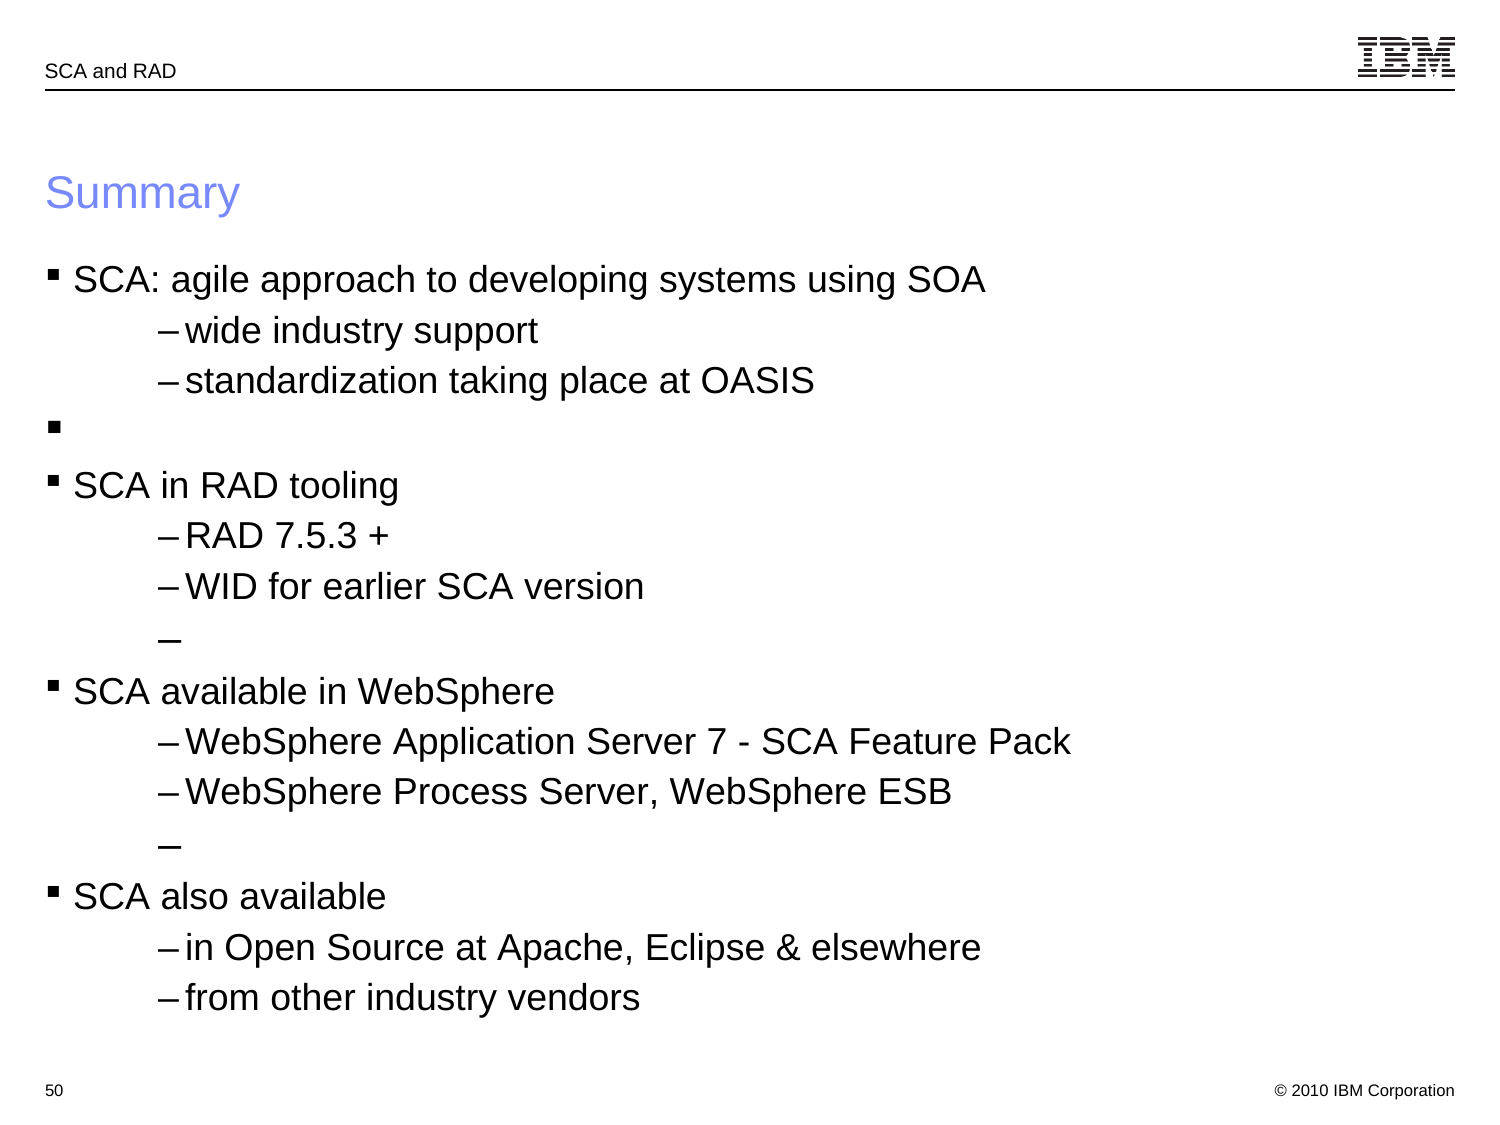

# Summary
SCA: agile approach to developing systems using SOA
wide industry support
standardization taking place at OASIS
SCA in RAD tooling
RAD 7.5.3 +
WID for earlier SCA version
SCA available in WebSphere
WebSphere Application Server 7 - SCA Feature Pack
WebSphere Process Server, WebSphere ESB
SCA also available
in Open Source at Apache, Eclipse & elsewhere
from other industry vendors
50